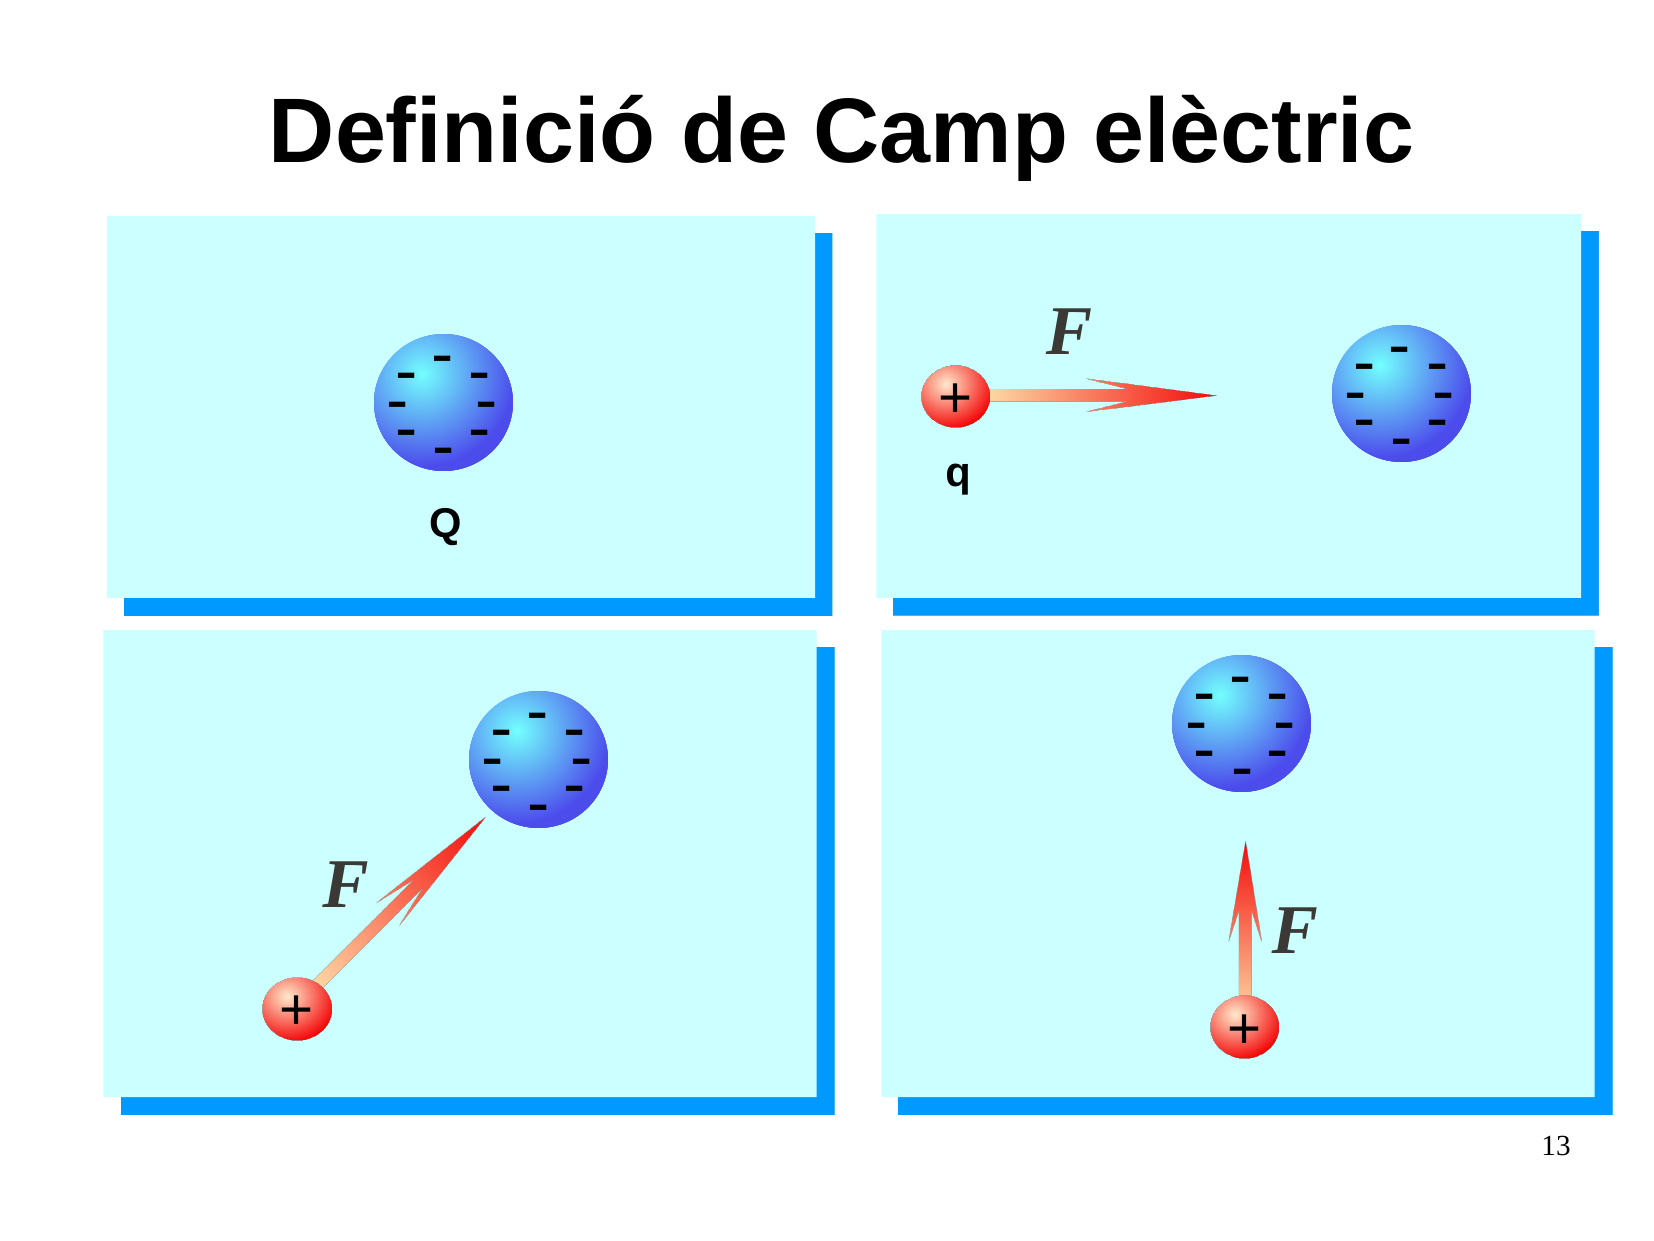

Definició de Camp elèctric
-
-
-
-
-
-
-
-
-
-
-
-
-
-
-
-
+
q
Q
-
-
-
-
-
-
-
-
+
-
-
-
-
-
-
-
-
+
13